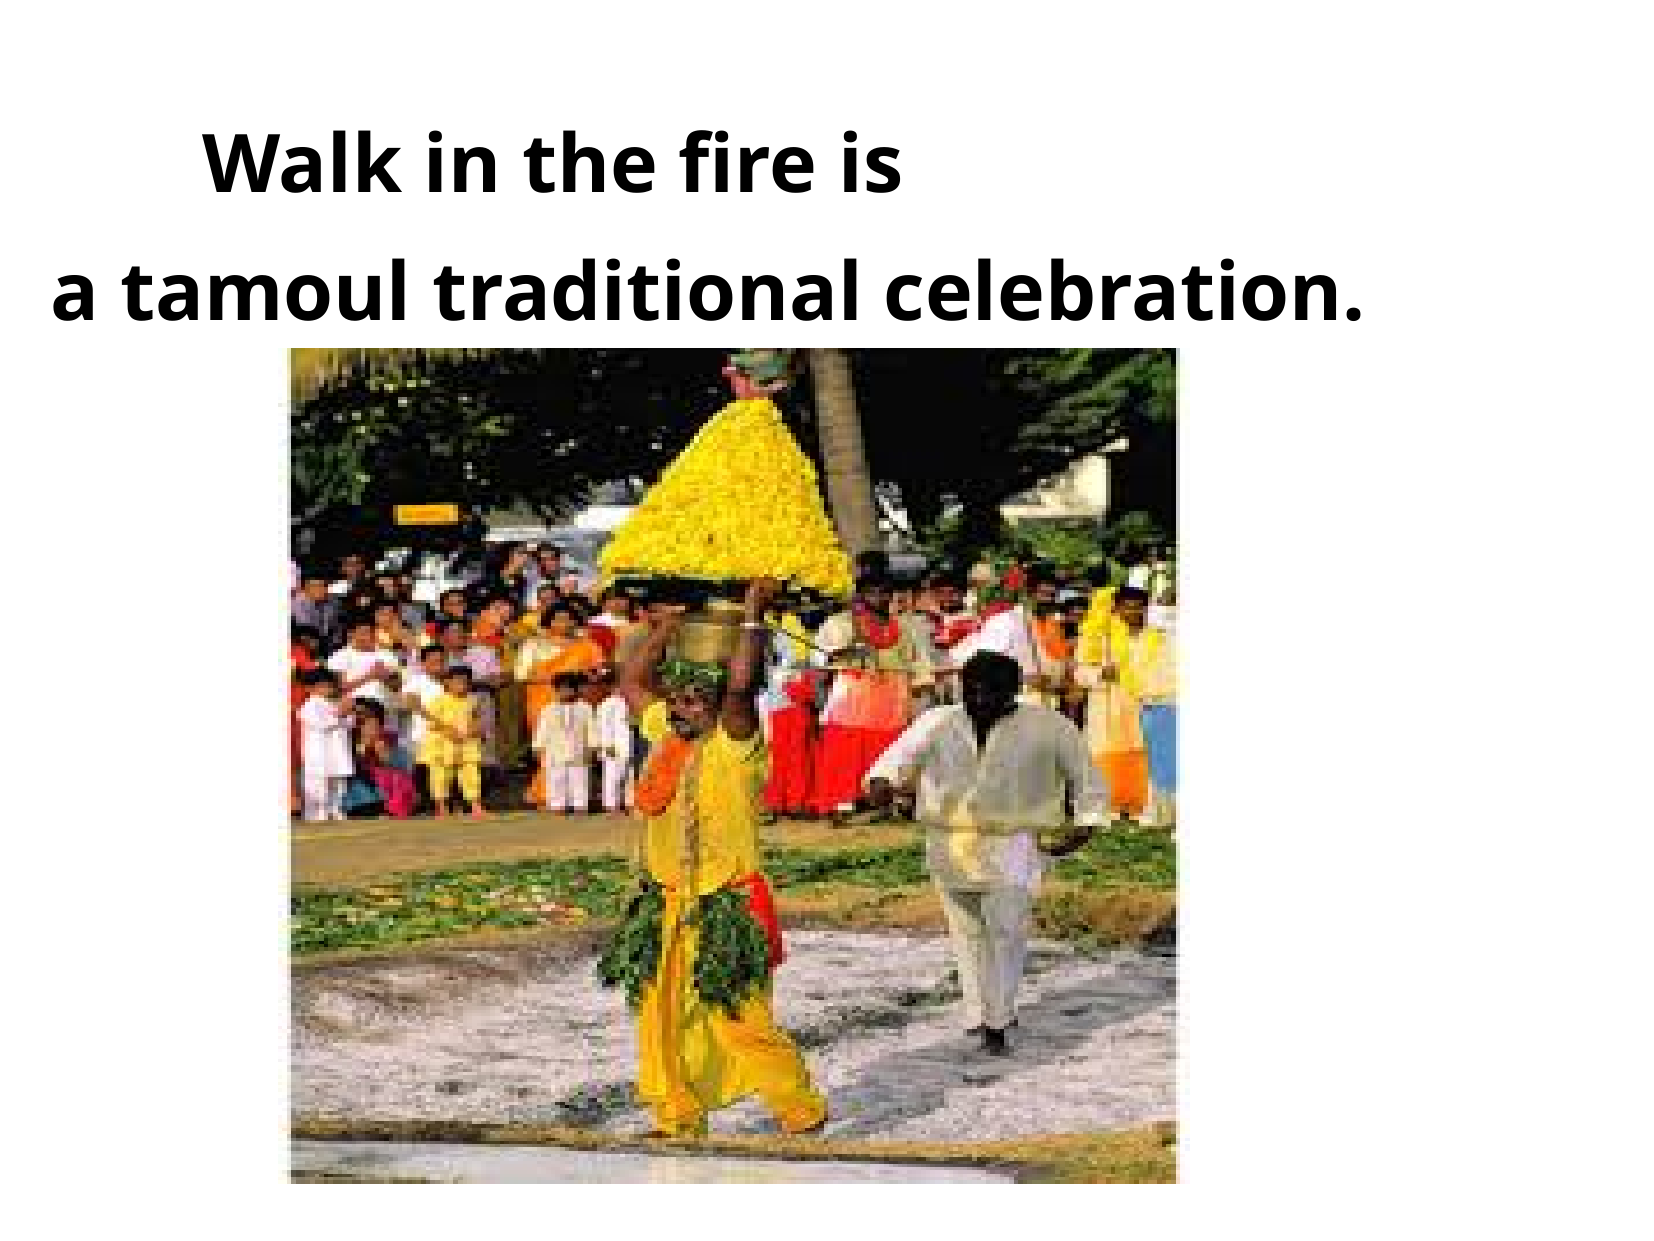

# Walk in the fire is
a tamoul traditional celebration.